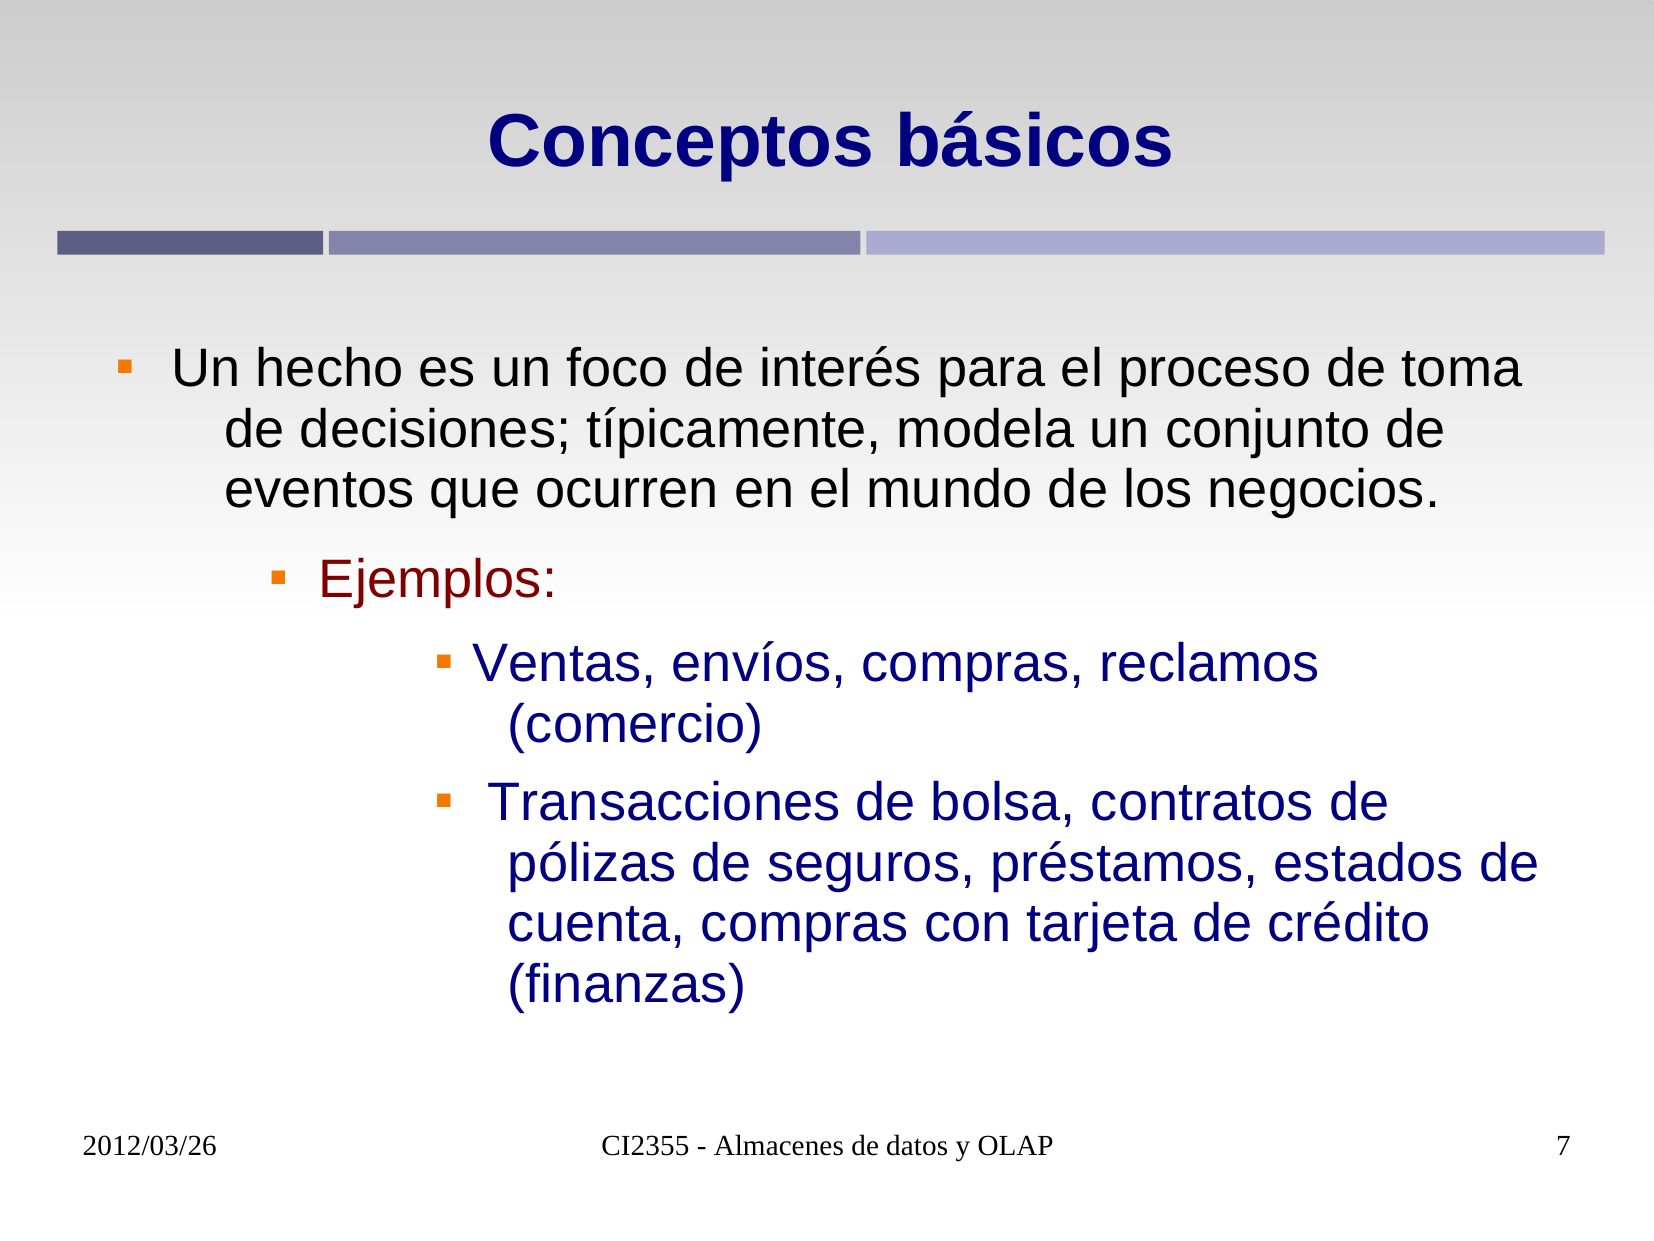

# Conceptos básicos
Un hecho es un foco de interés para el proceso de toma de decisiones; típicamente, modela un conjunto de eventos que ocurren en el mundo de los negocios.
Ejemplos:
Ventas, envíos, compras, reclamos (comercio)
 Transacciones de bolsa, contratos de pólizas de seguros, préstamos, estados de cuenta, compras con tarjeta de crédito (finanzas)
2012/03/26
CI2355 - Almacenes de datos y OLAP
7